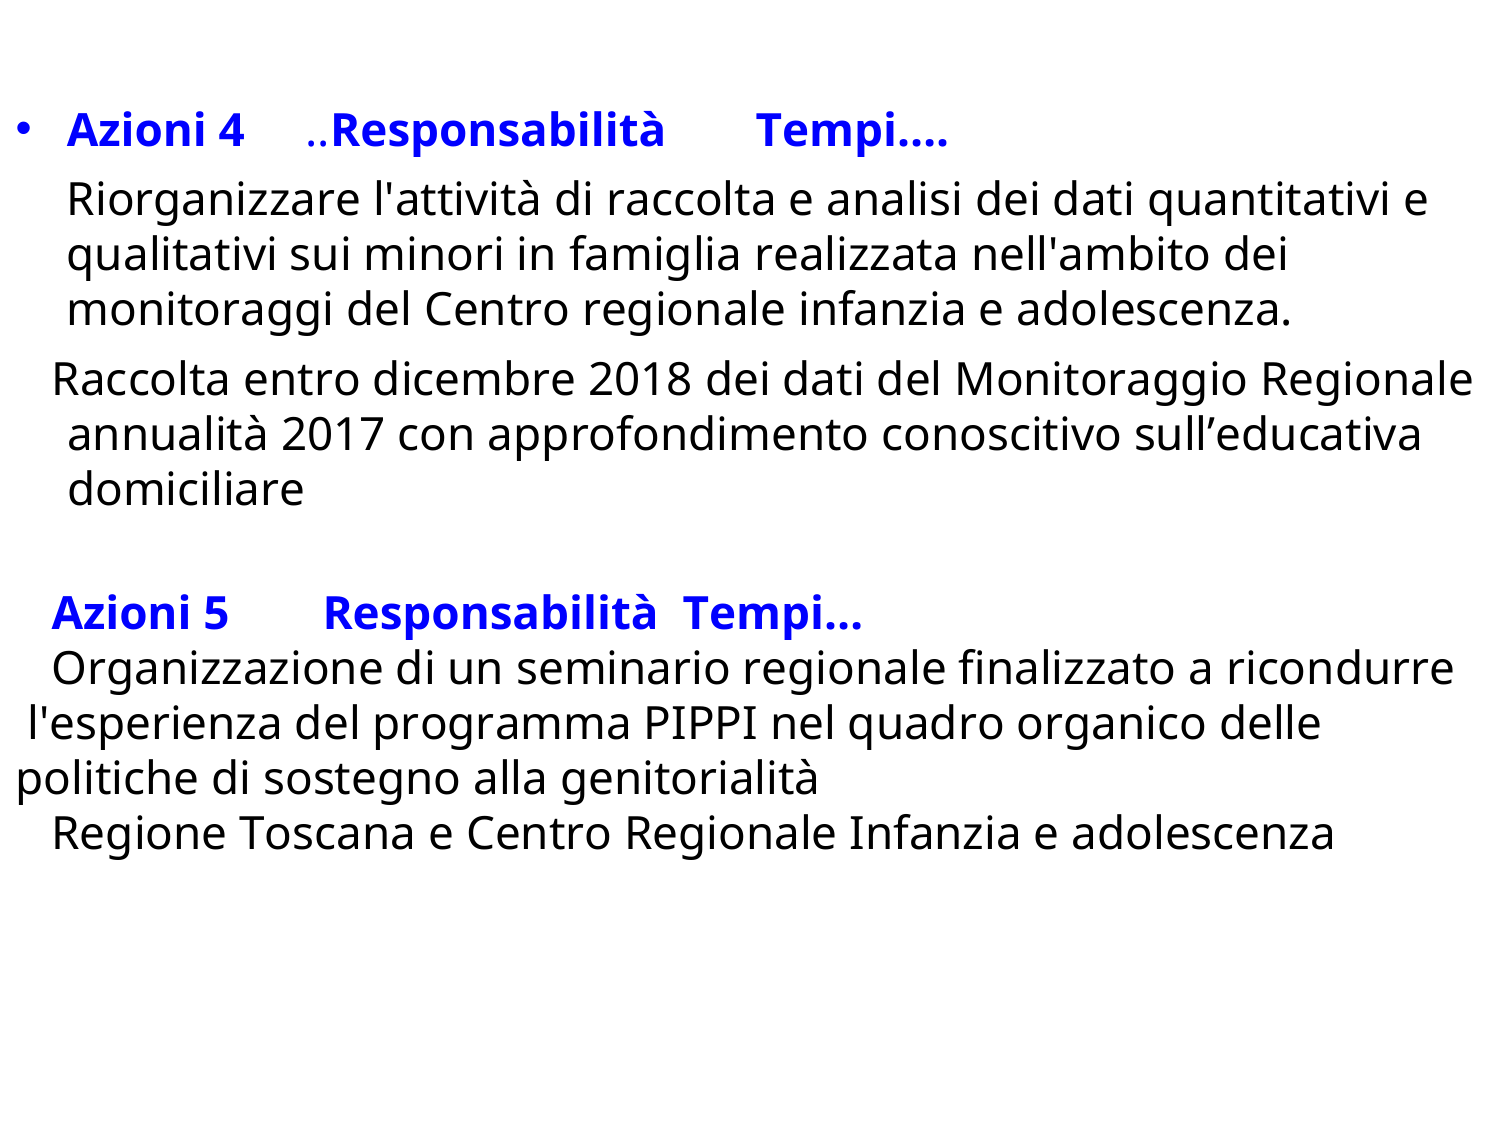

Azioni 4 	..Responsabilità 	Tempi….
Riorganizzare l'attività di raccolta e analisi dei dati quantitativi e qualitativi sui minori in famiglia realizzata nell'ambito dei monitoraggi del Centro regionale infanzia e adolescenza.
 Raccolta entro dicembre 2018 dei dati del Monitoraggio Regionale annualità 2017 con approfondimento conoscitivo sull’educativa domiciliare
 Azioni 5 	 Responsabilità Tempi…
 Organizzazione di un seminario regionale finalizzato a ricondurre l'esperienza del programma PIPPI nel quadro organico delle politiche di sostegno alla genitorialità
 Regione Toscana e Centro Regionale Infanzia e adolescenza